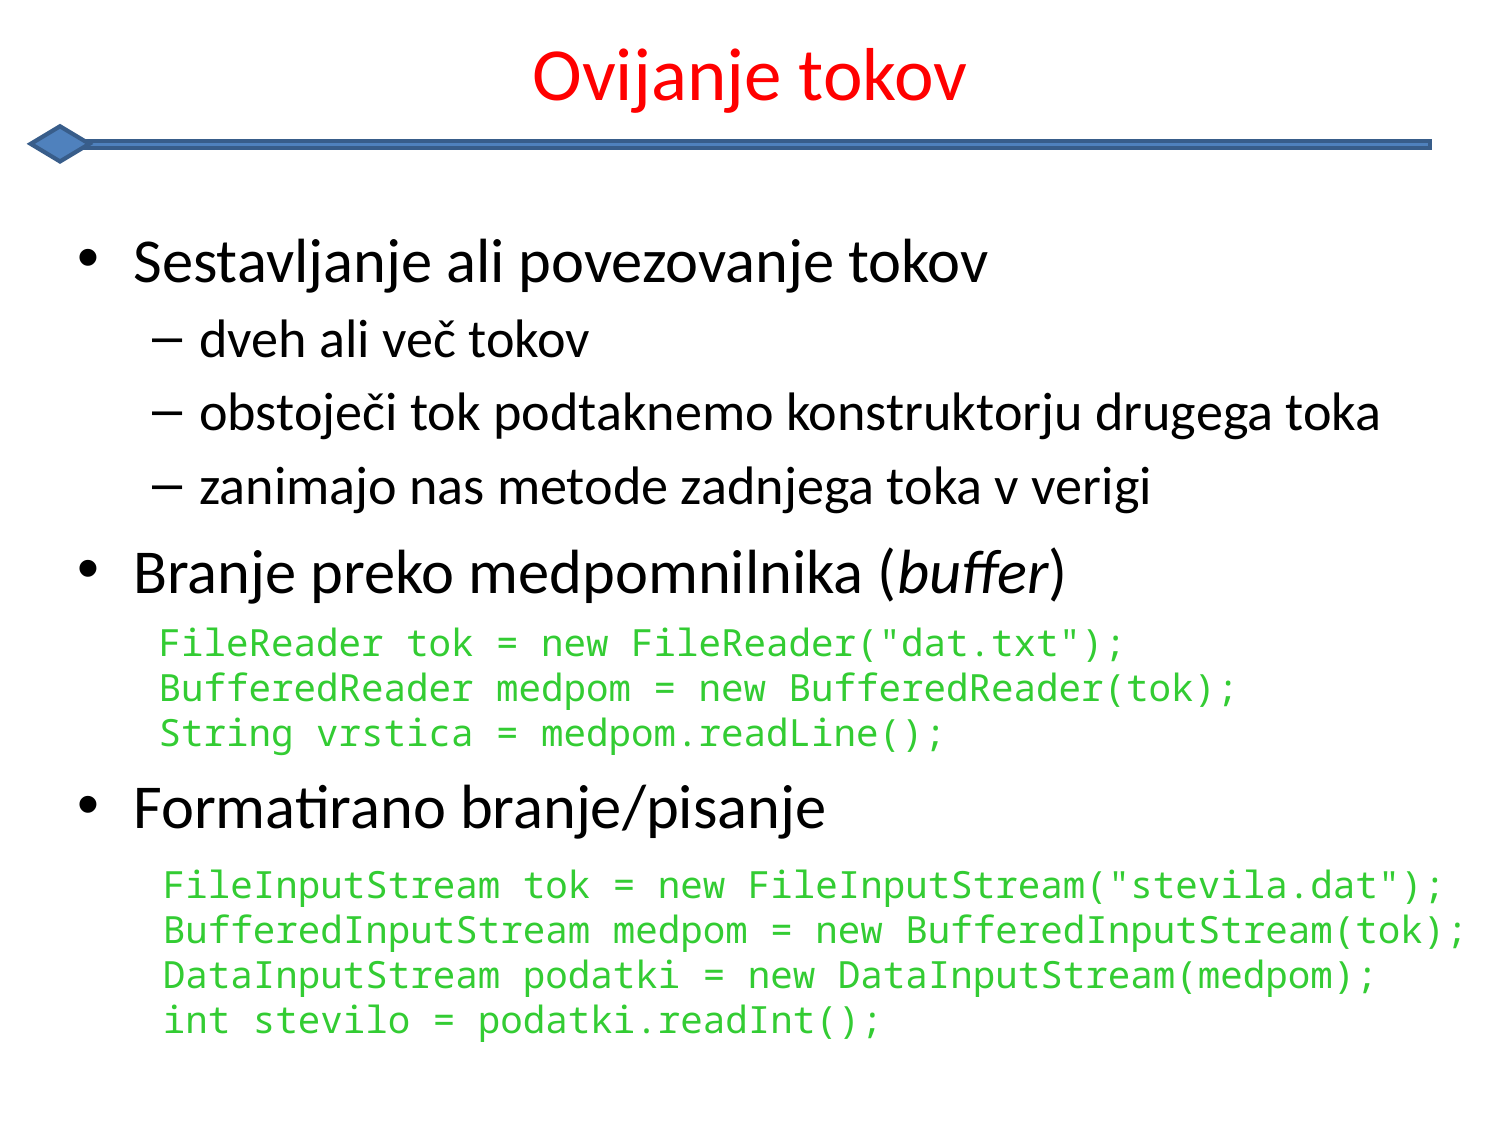

# Ovijanje tokov
Sestavljanje ali povezovanje tokov
dveh ali več tokov
obstoječi tok podtaknemo konstruktorju drugega toka
zanimajo nas metode zadnjega toka v verigi
Branje preko medpomnilnika (buffer)
Formatirano branje/pisanje
FileReader tok = new FileReader("dat.txt");
BufferedReader medpom = new BufferedReader(tok);
String vrstica = medpom.readLine();
FileInputStream tok = new FileInputStream("stevila.dat");
BufferedInputStream medpom = new BufferedInputStream(tok);
DataInputStream podatki = new DataInputStream(medpom);
int stevilo = podatki.readInt();